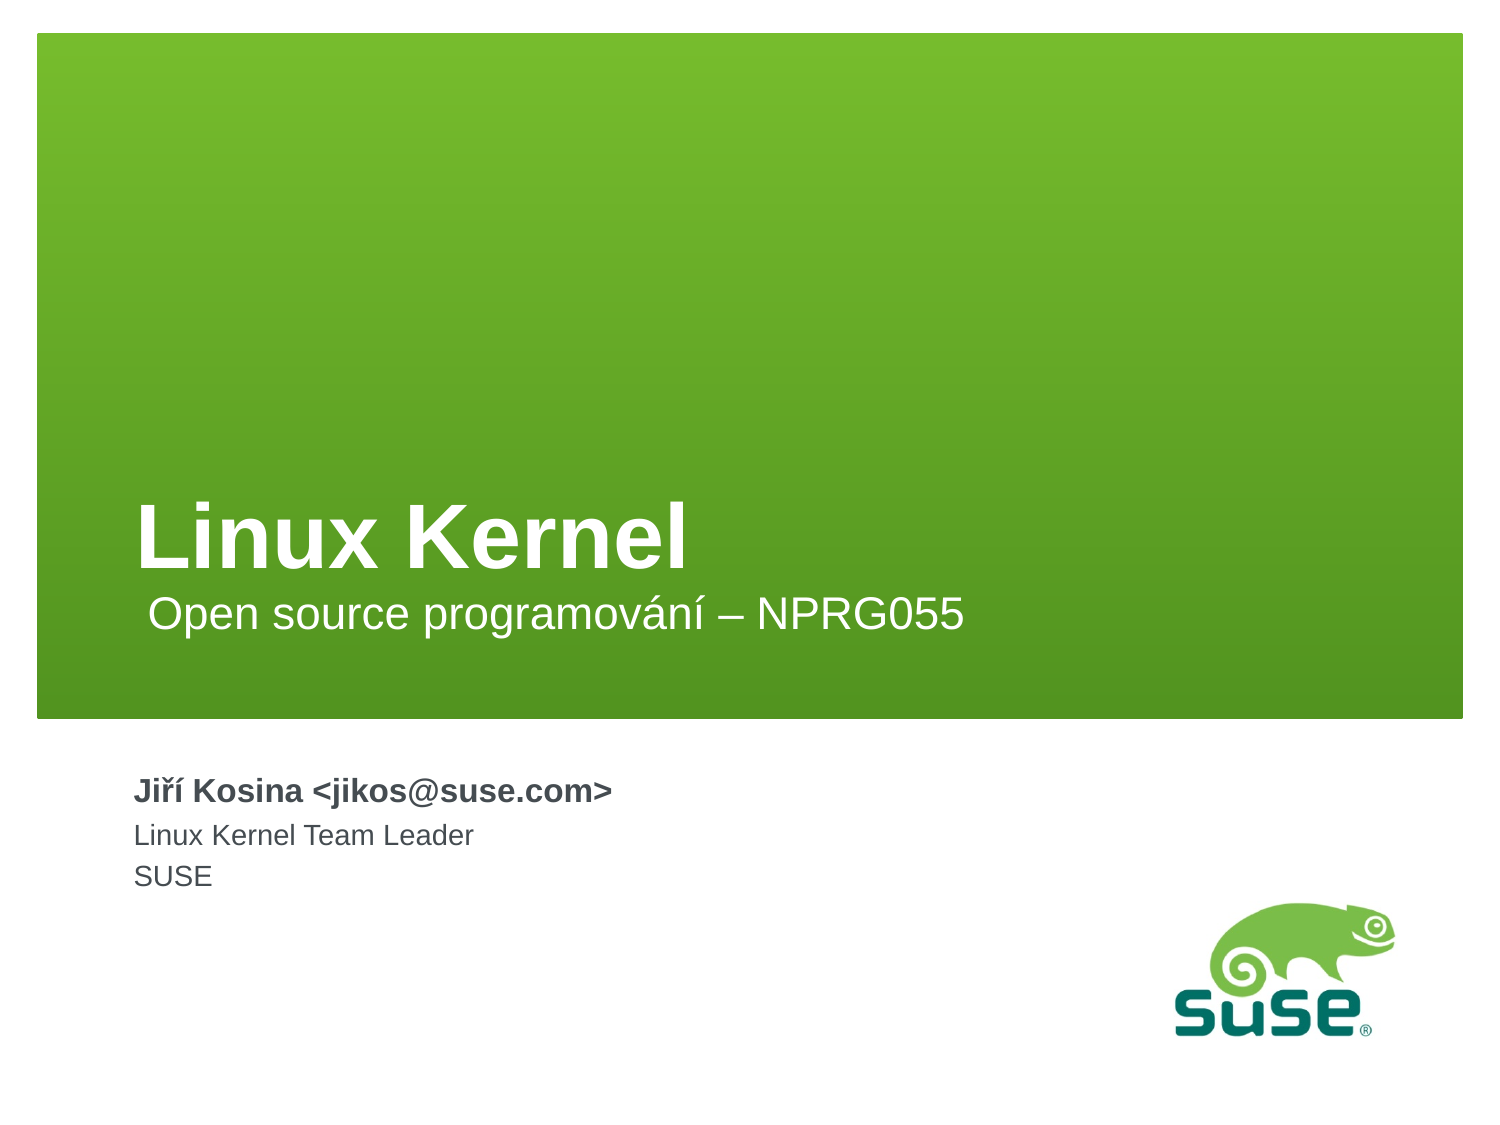

# Linux Kernel Open source programování – NPRG055
Jiří Kosina <jikos@suse.com>
Linux Kernel Team Leader
SUSE